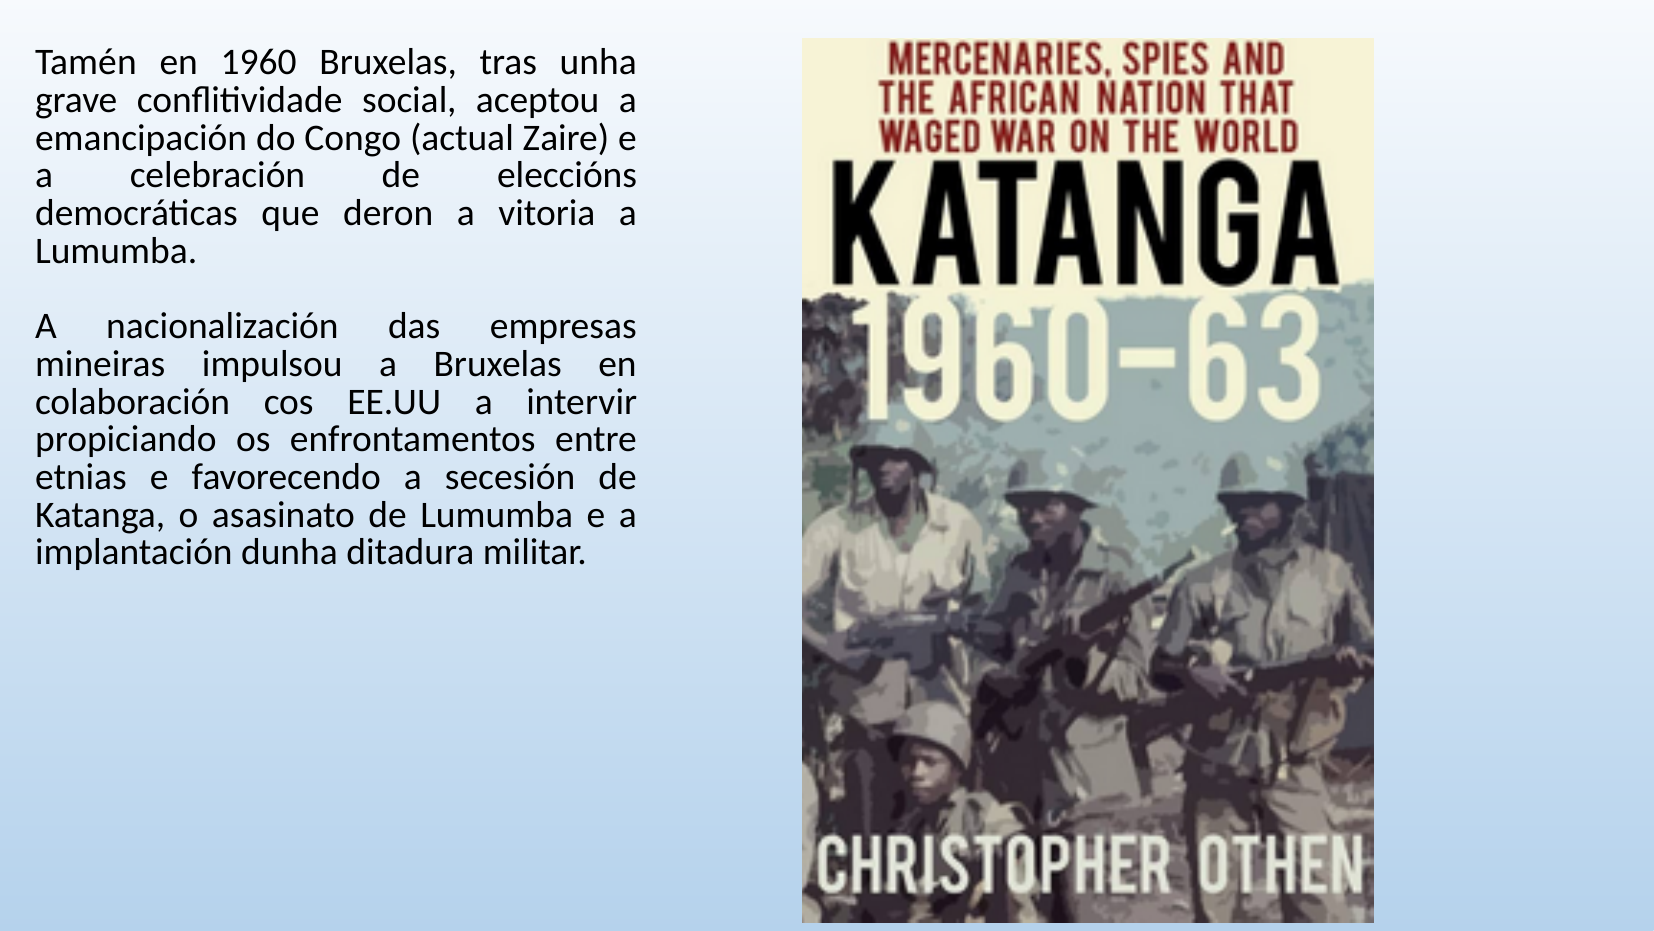

Tamén en 1960 Bruxelas, tras unha grave conflitividade social, aceptou a emancipación do Congo (actual Zaire) e a celebración de eleccións democráticas que deron a vitoria a Lumumba.
A nacionalización das empresas mineiras impulsou a Bruxelas en colaboración cos EE.UU a intervir propiciando os enfrontamentos entre etnias e favorecendo a secesión de Katanga, o asasinato de Lumumba e a implantación dunha ditadura militar.